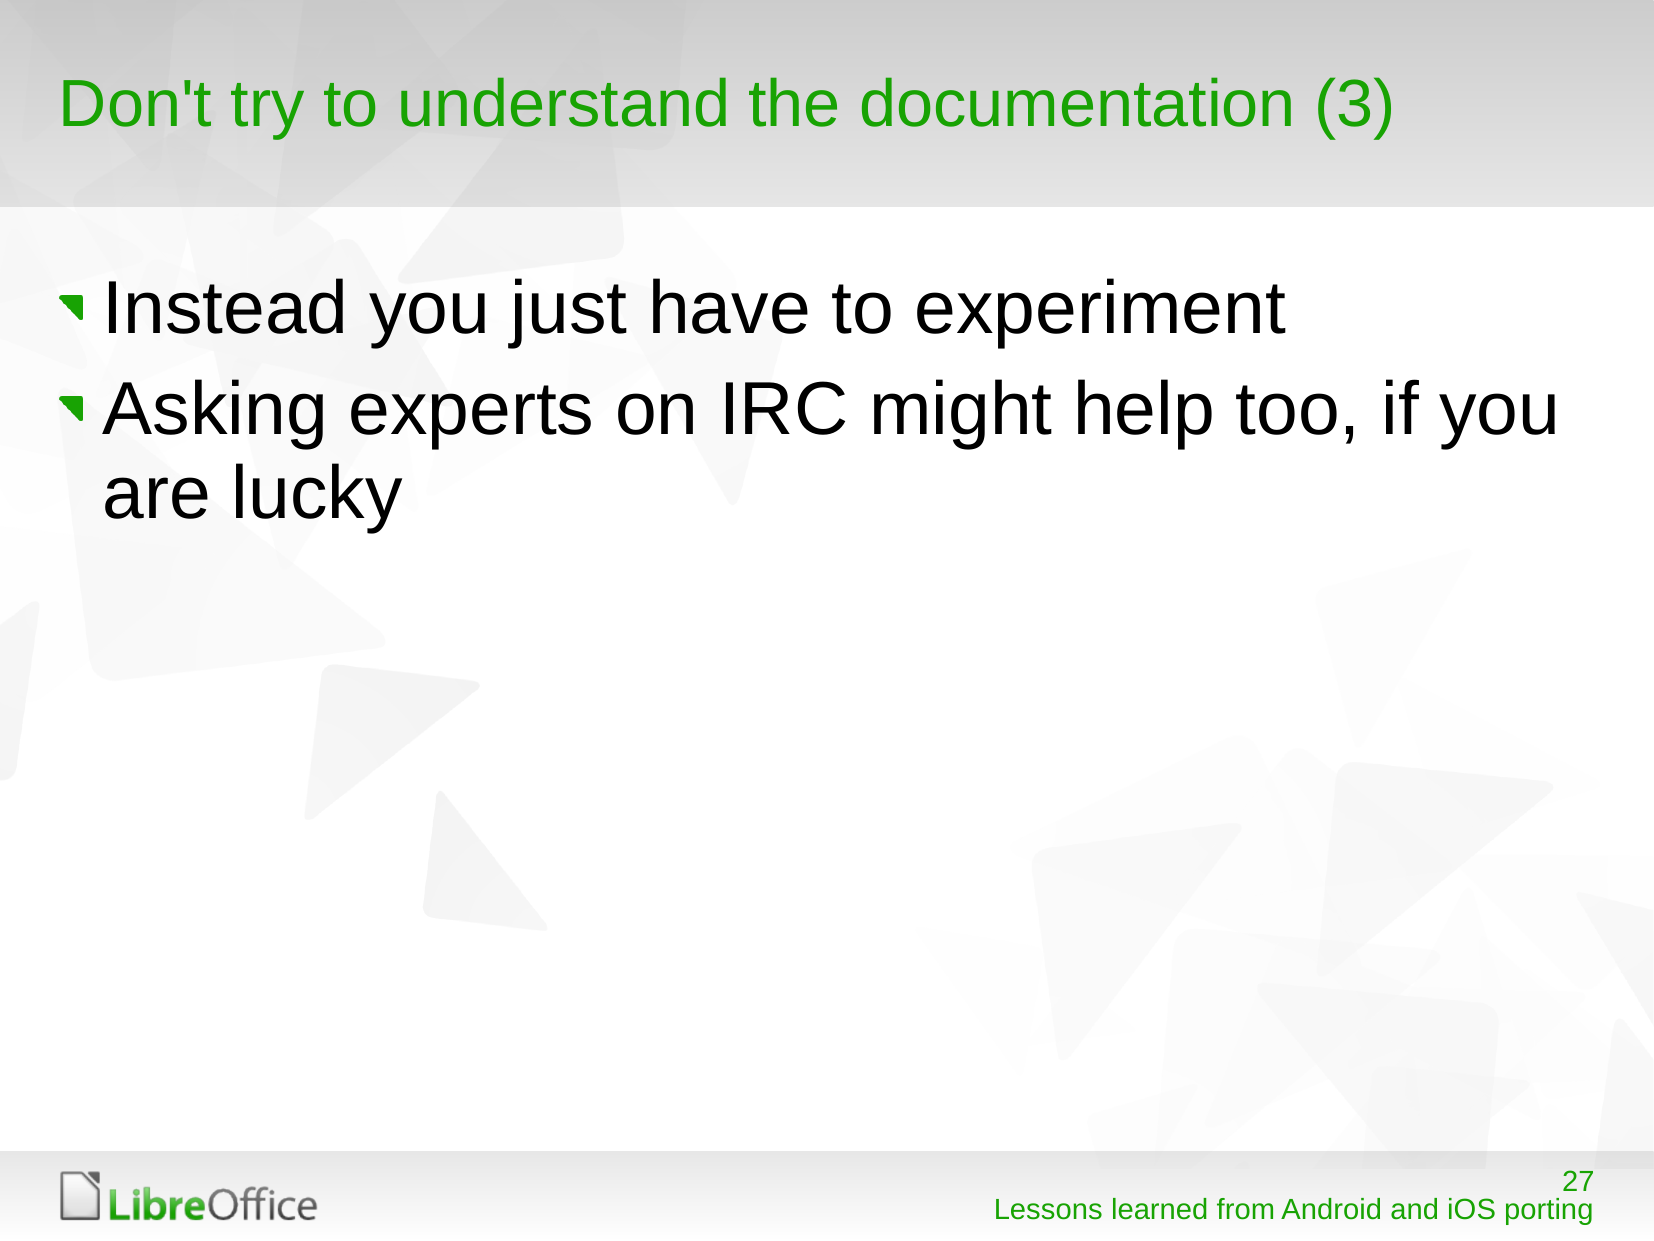

# Don't try to understand the documentation (3)
Instead you just have to experiment
Asking experts on IRC might help too, if you are lucky
27
Lessons learned from Android and iOS porting